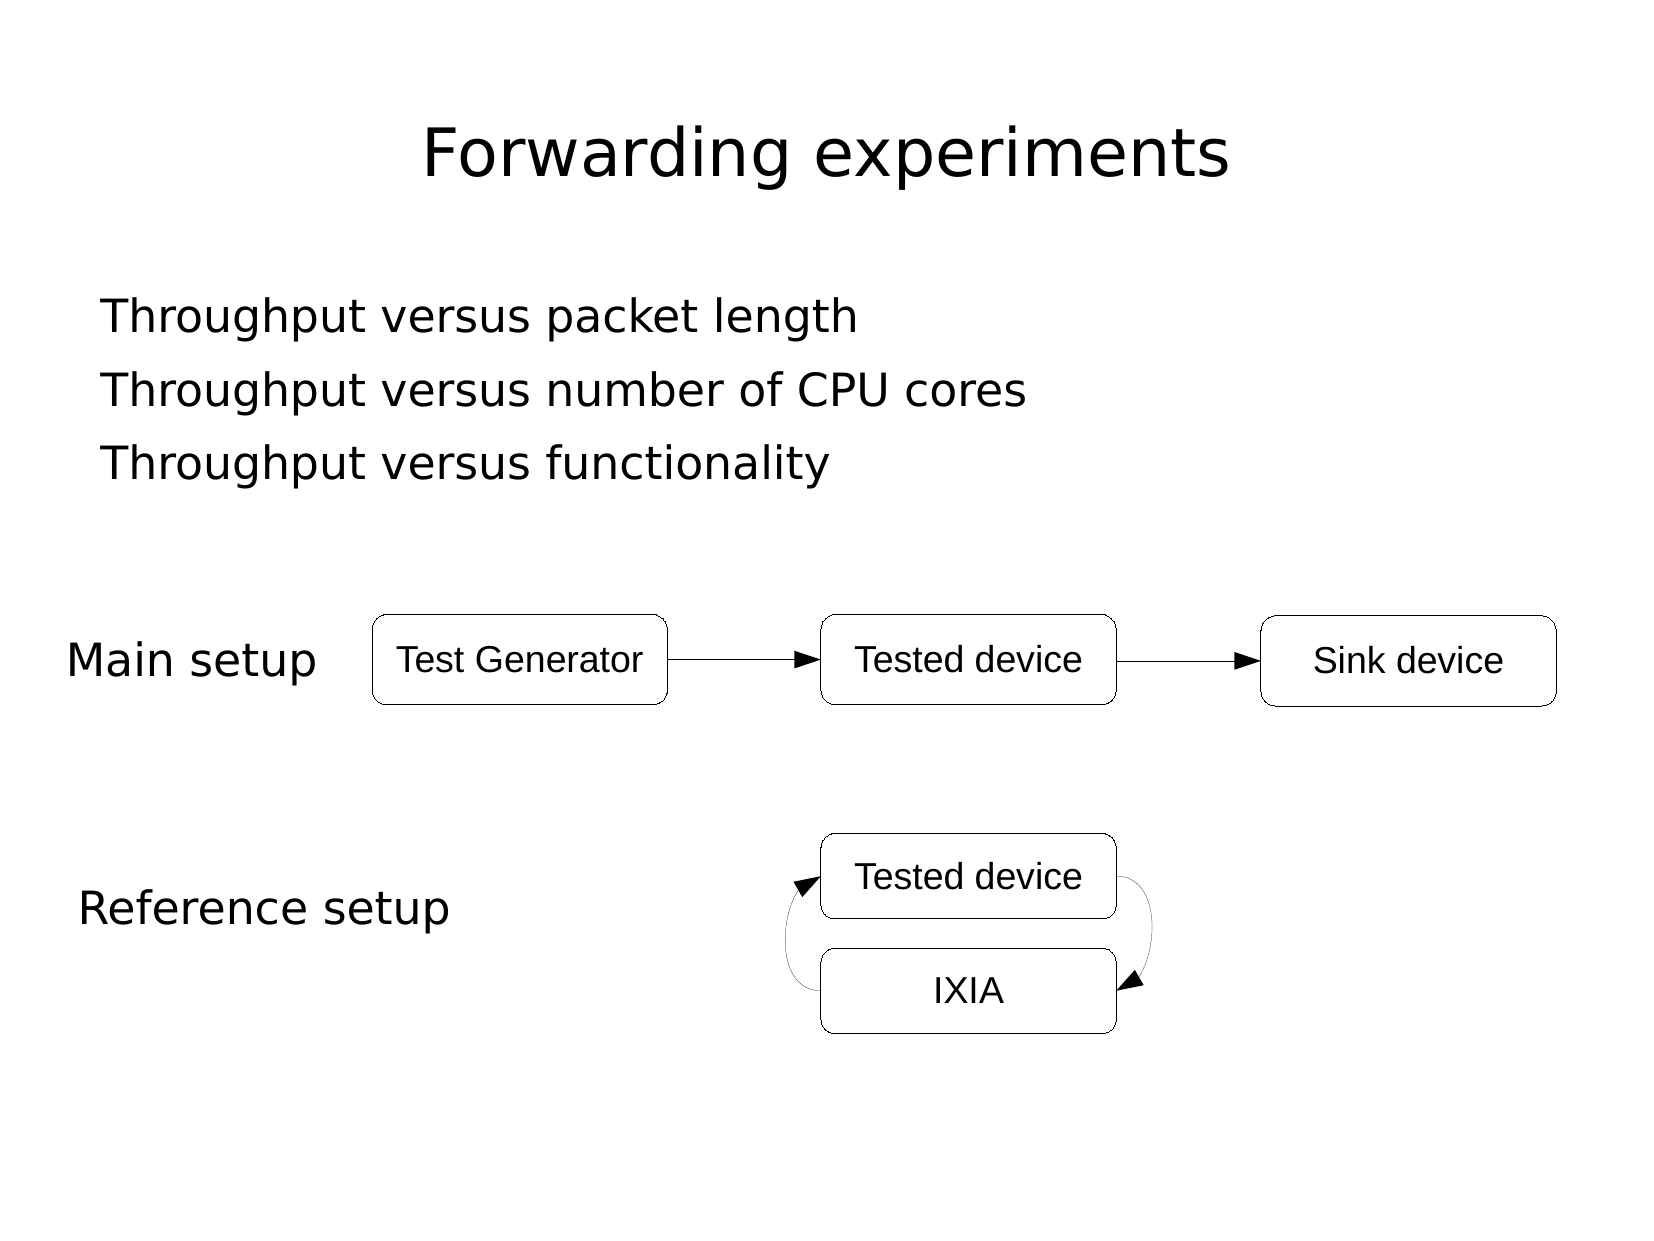

# Forwarding experiments
Throughput versus packet length
Throughput versus number of CPU cores
Throughput versus functionality
Test Generator
Tested device
Sink device
Main setup
Tested device
Reference setup
IXIA